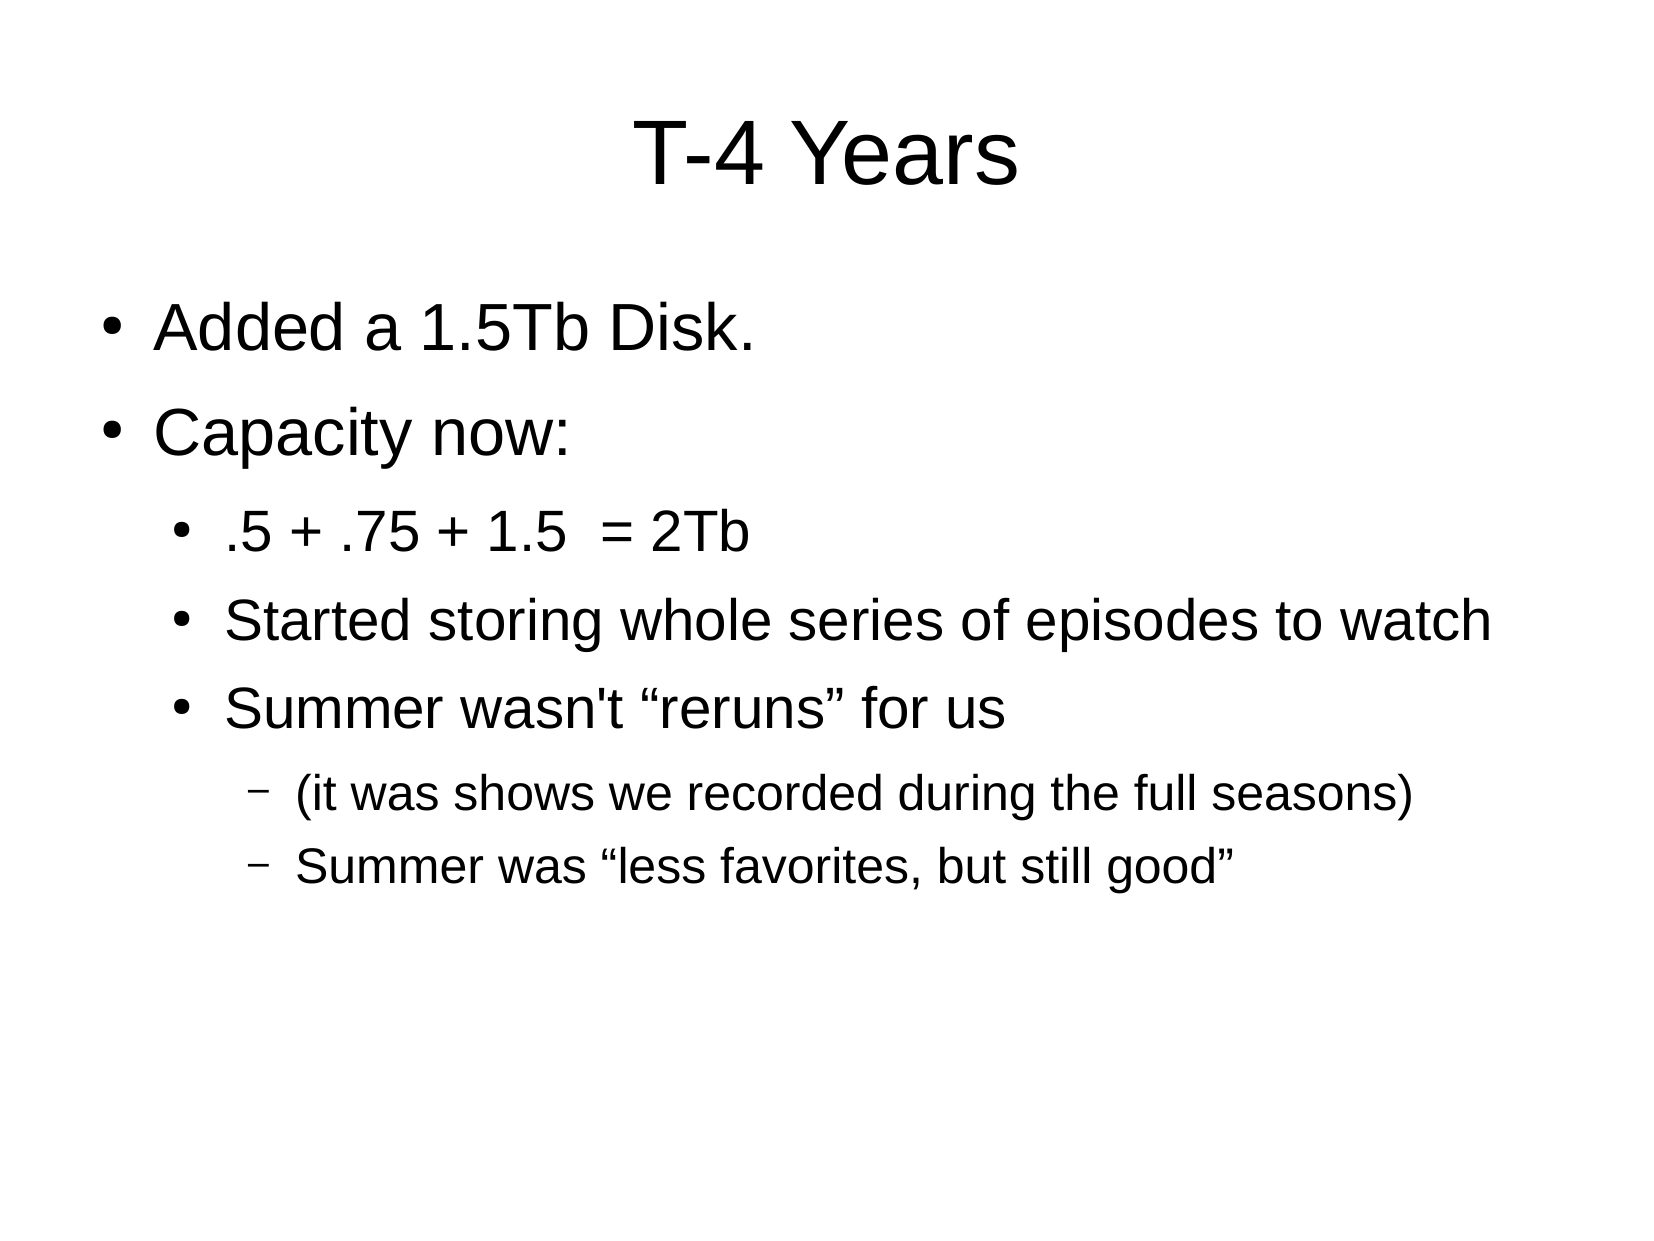

# T-4 Years
Added a 1.5Tb Disk.
Capacity now:
.5 + .75 + 1.5 = 2Tb
Started storing whole series of episodes to watch
Summer wasn't “reruns” for us
(it was shows we recorded during the full seasons)
Summer was “less favorites, but still good”